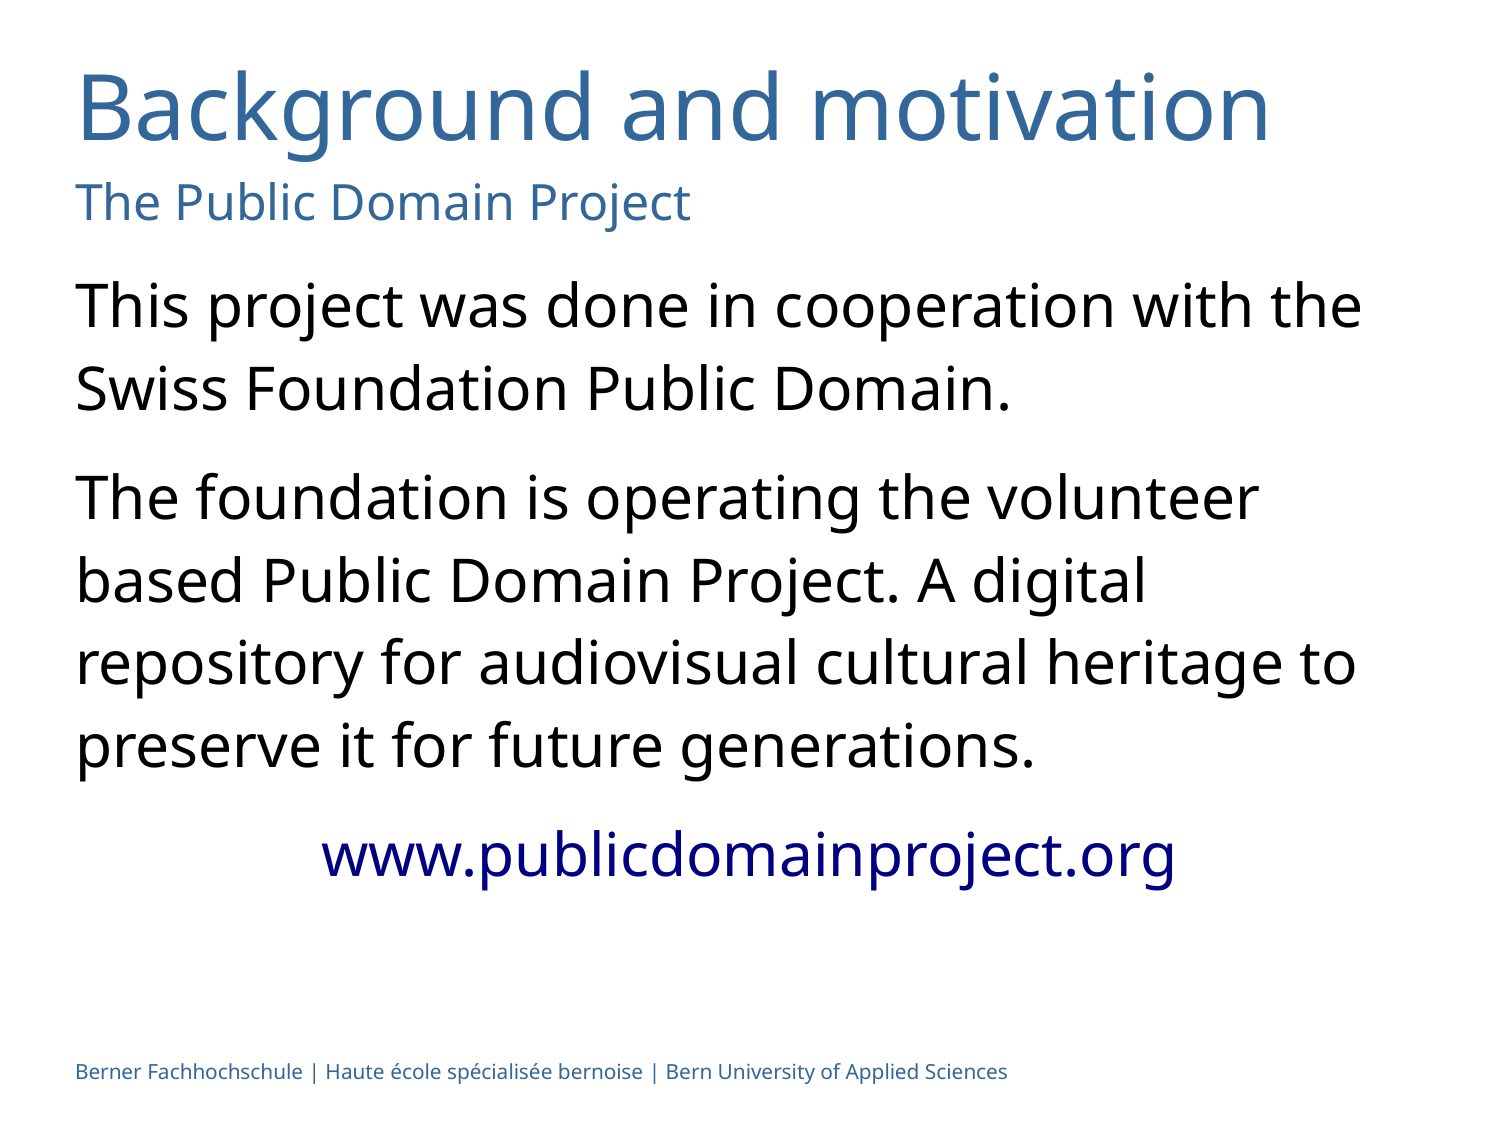

# Background and motivation The Public Domain Project
This project was done in cooperation with the Swiss Foundation Public Domain.
The foundation is operating the volunteer based Public Domain Project. A digital repository for audiovisual cultural heritage to preserve it for future generations.
www.publicdomainproject.org